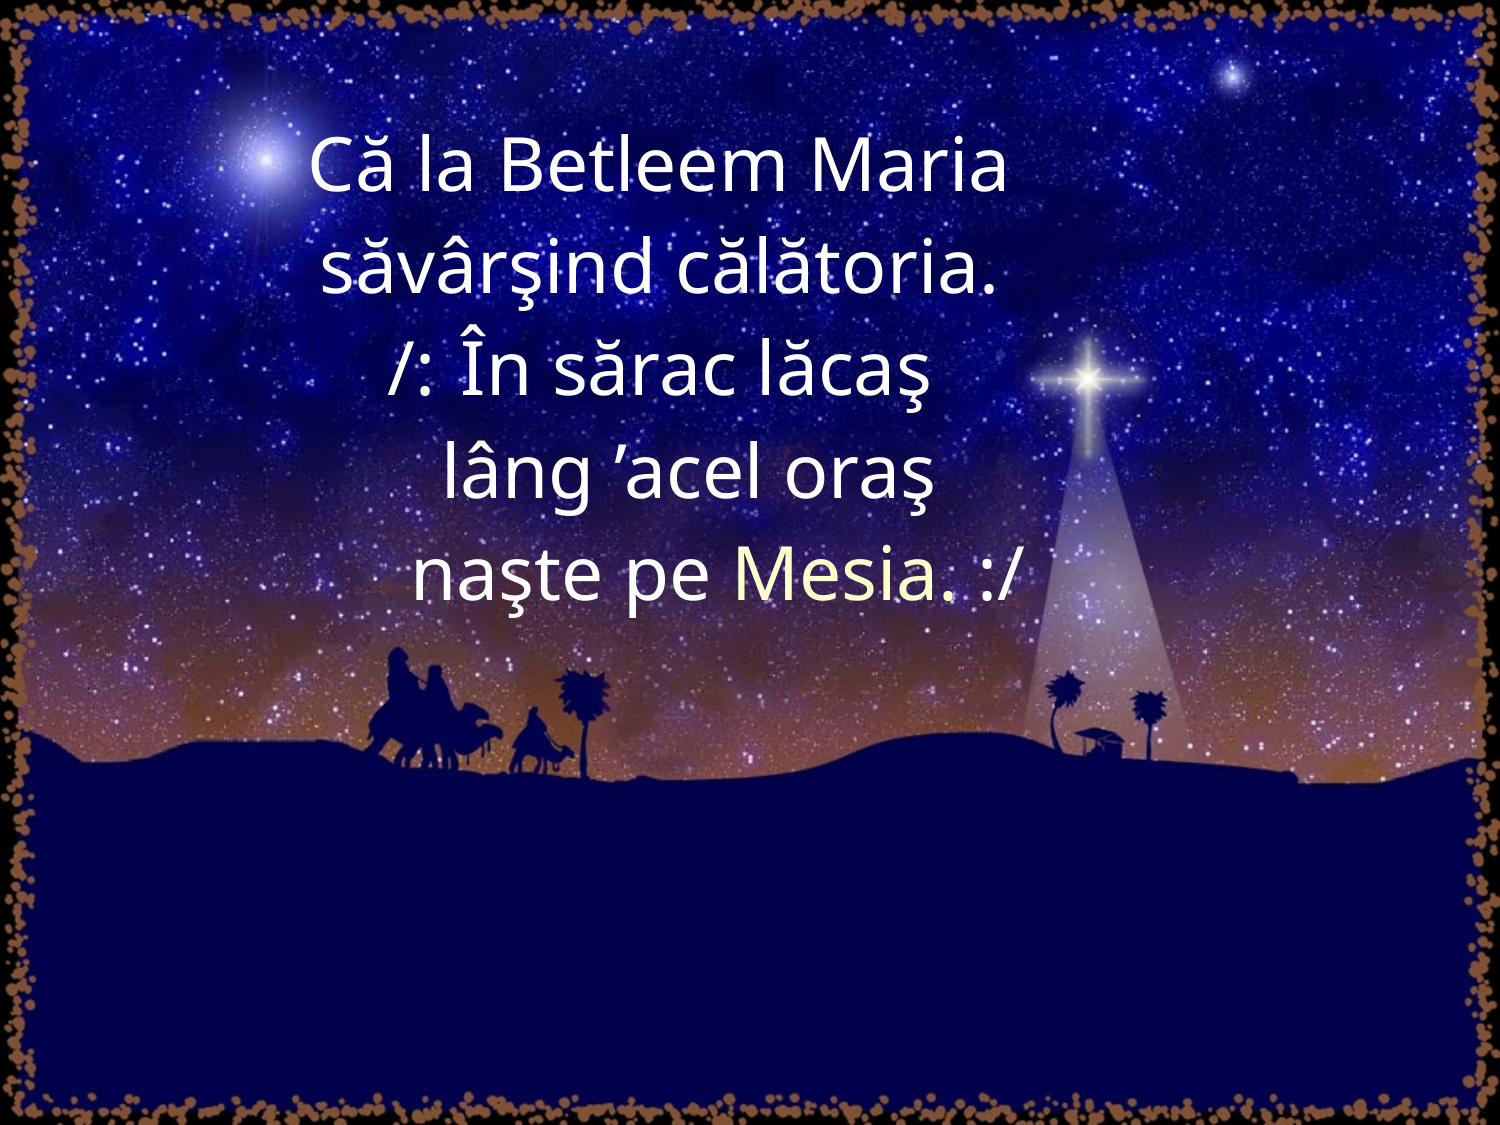

# Că la Betleem Maria
săvârşind călătoria.
/:	În sărac lăcaş
 lâng ’acel oraş
 naşte pe Mesia. :/